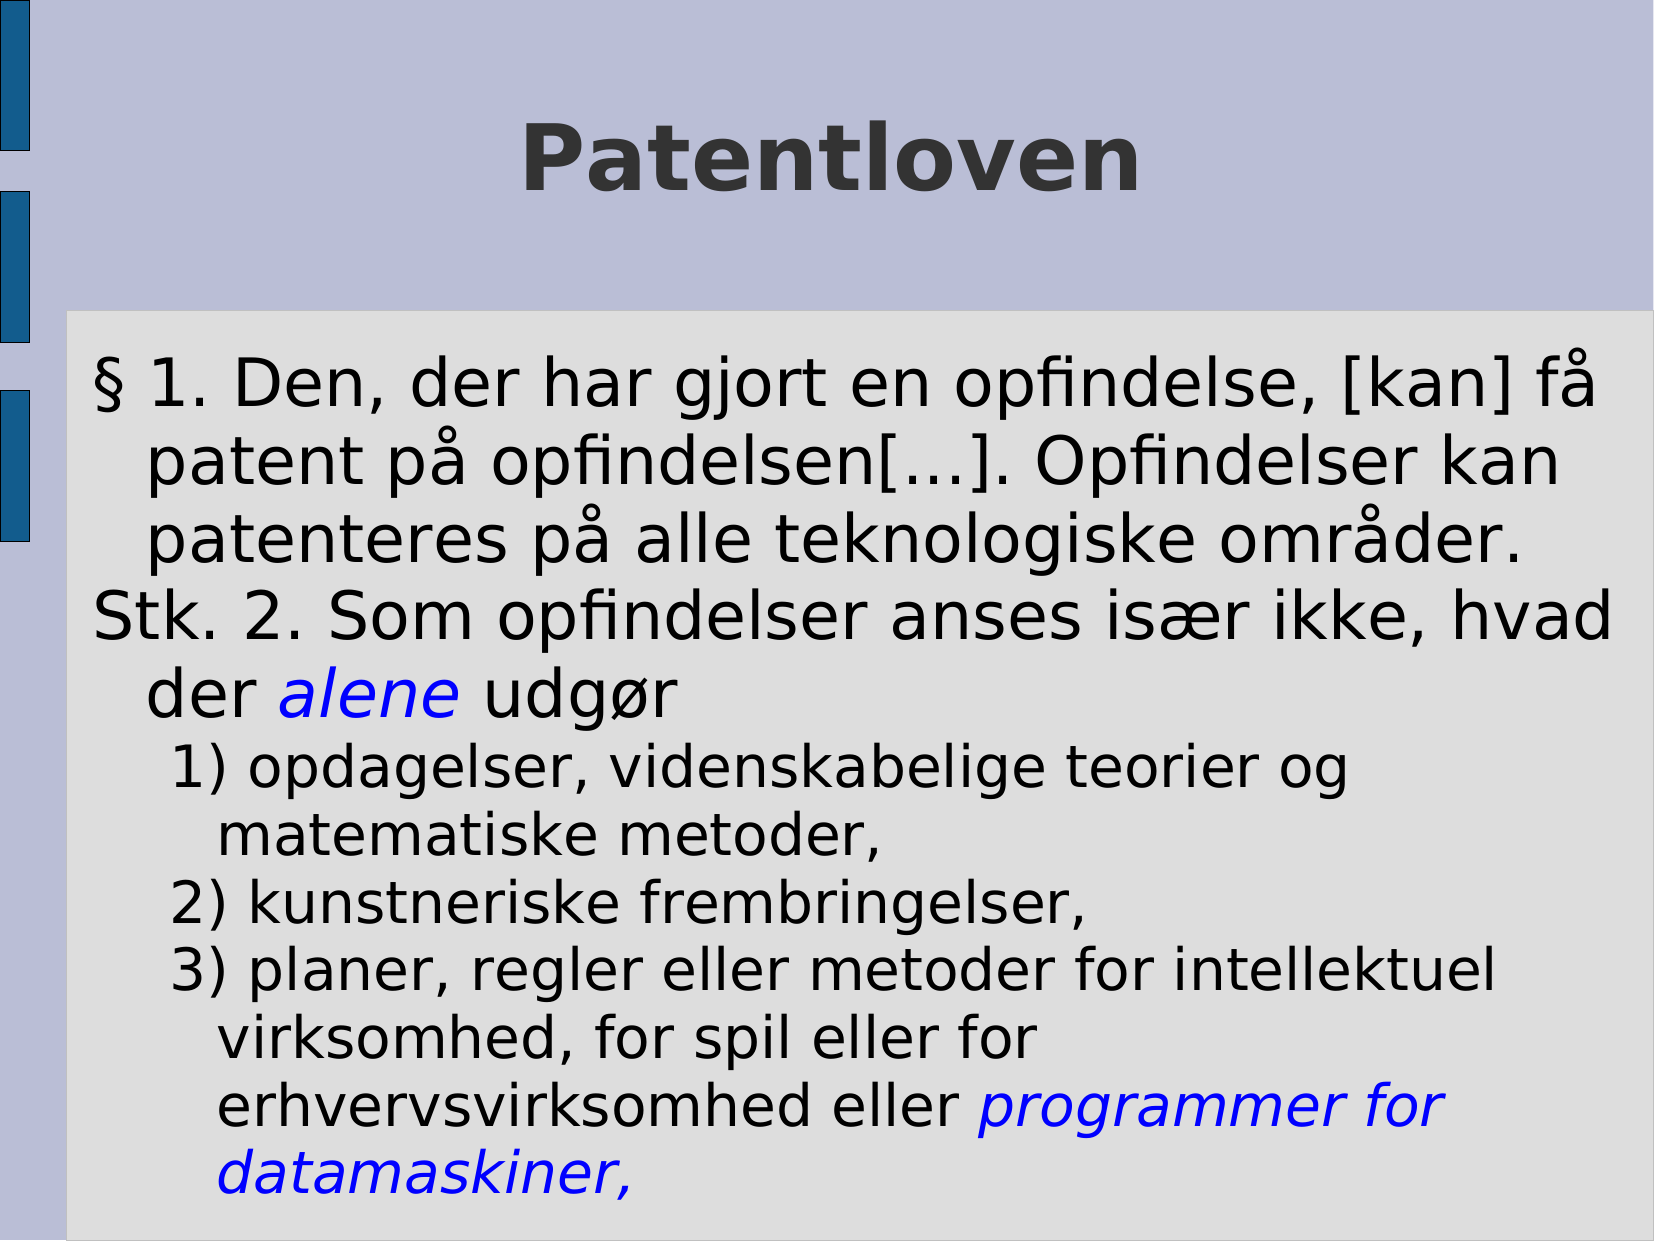

# Patentloven
§ 1. Den, der har gjort en opfindelse, [kan] få patent på opfindelsen[...]. Opfindelser kan patenteres på alle teknologiske områder.
Stk. 2. Som opfindelser anses især ikke, hvad der alene udgør
1) opdagelser, videnskabelige teorier og matematiske metoder,
2) kunstneriske frembringelser,
3) planer, regler eller metoder for intellektuel virksomhed, for spil eller for erhvervsvirksomhed eller programmer for datamaskiner,